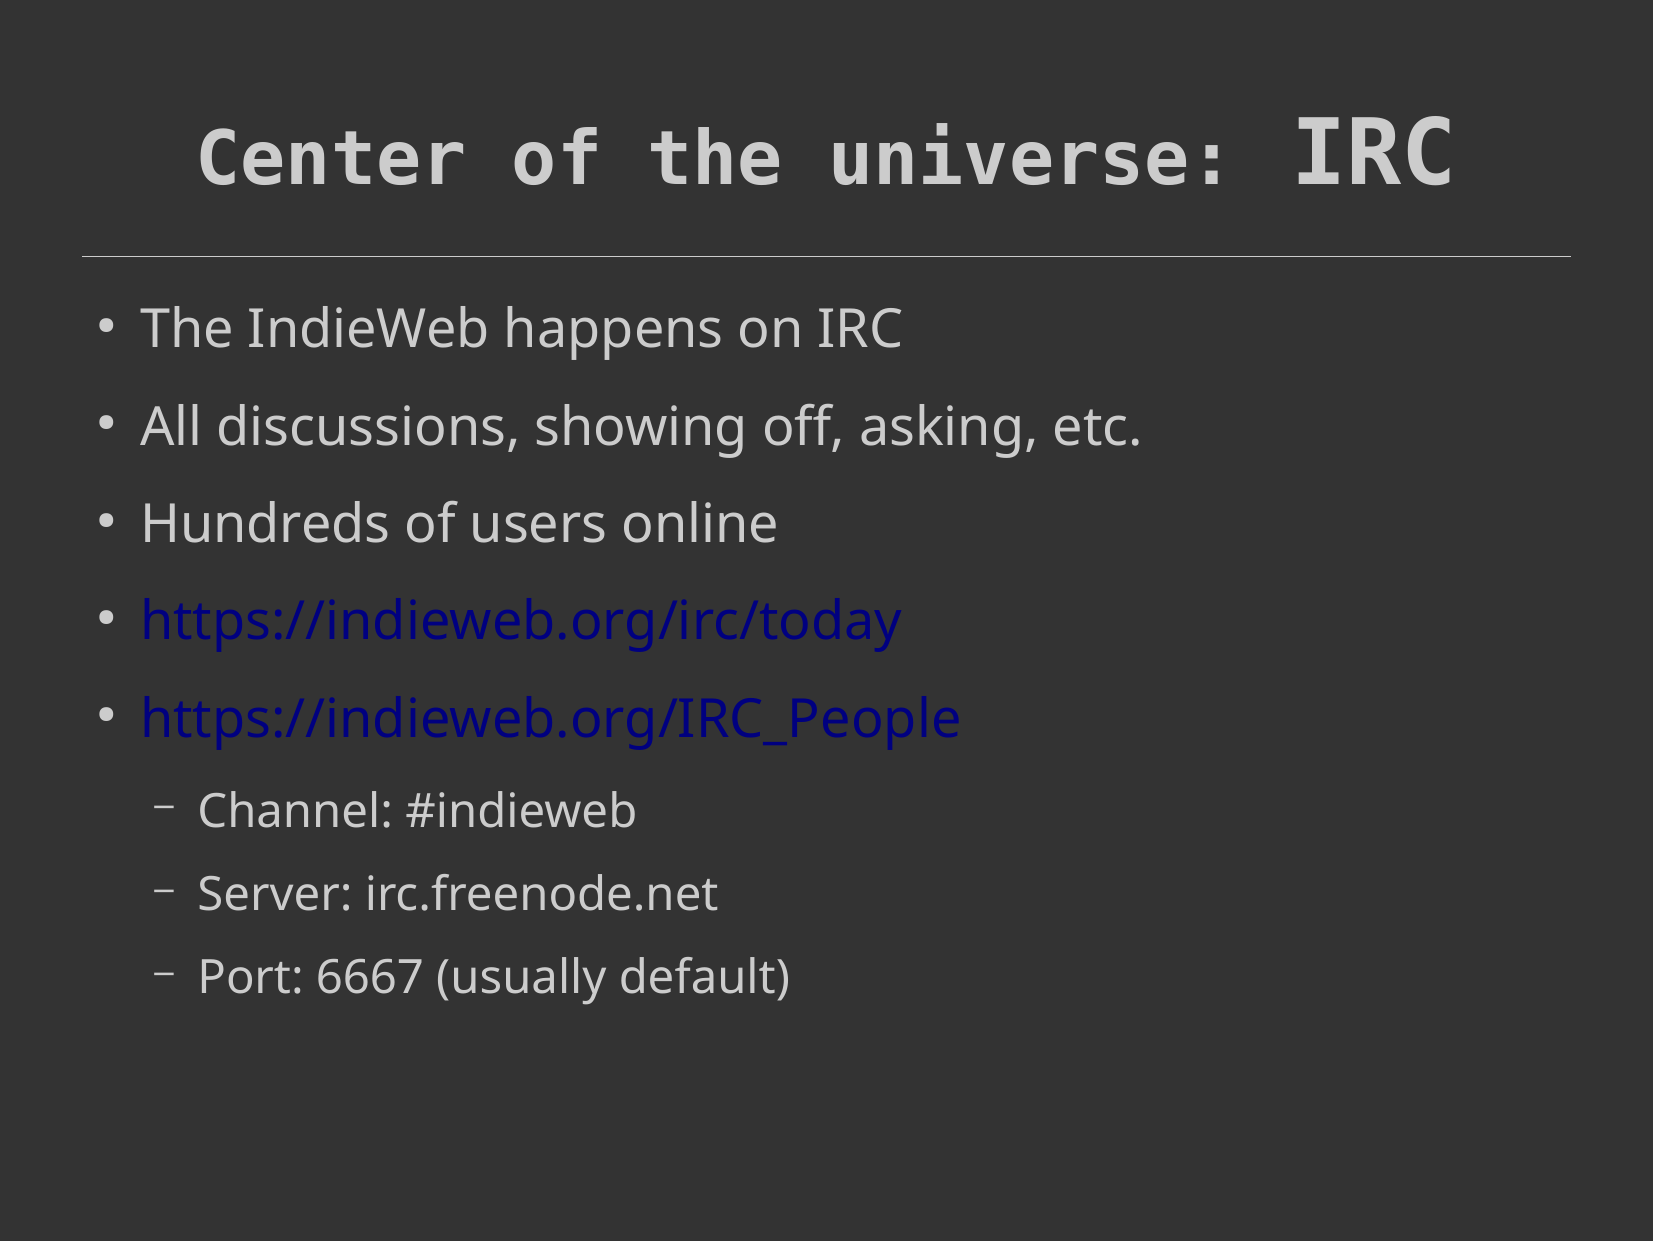

# Center of the universe: IRC
The IndieWeb happens on IRC
All discussions, showing off, asking, etc.
Hundreds of users online
https://indieweb.org/irc/today
https://indieweb.org/IRC_People
Channel: #indieweb
Server: irc.freenode.net
Port: 6667 (usually default)